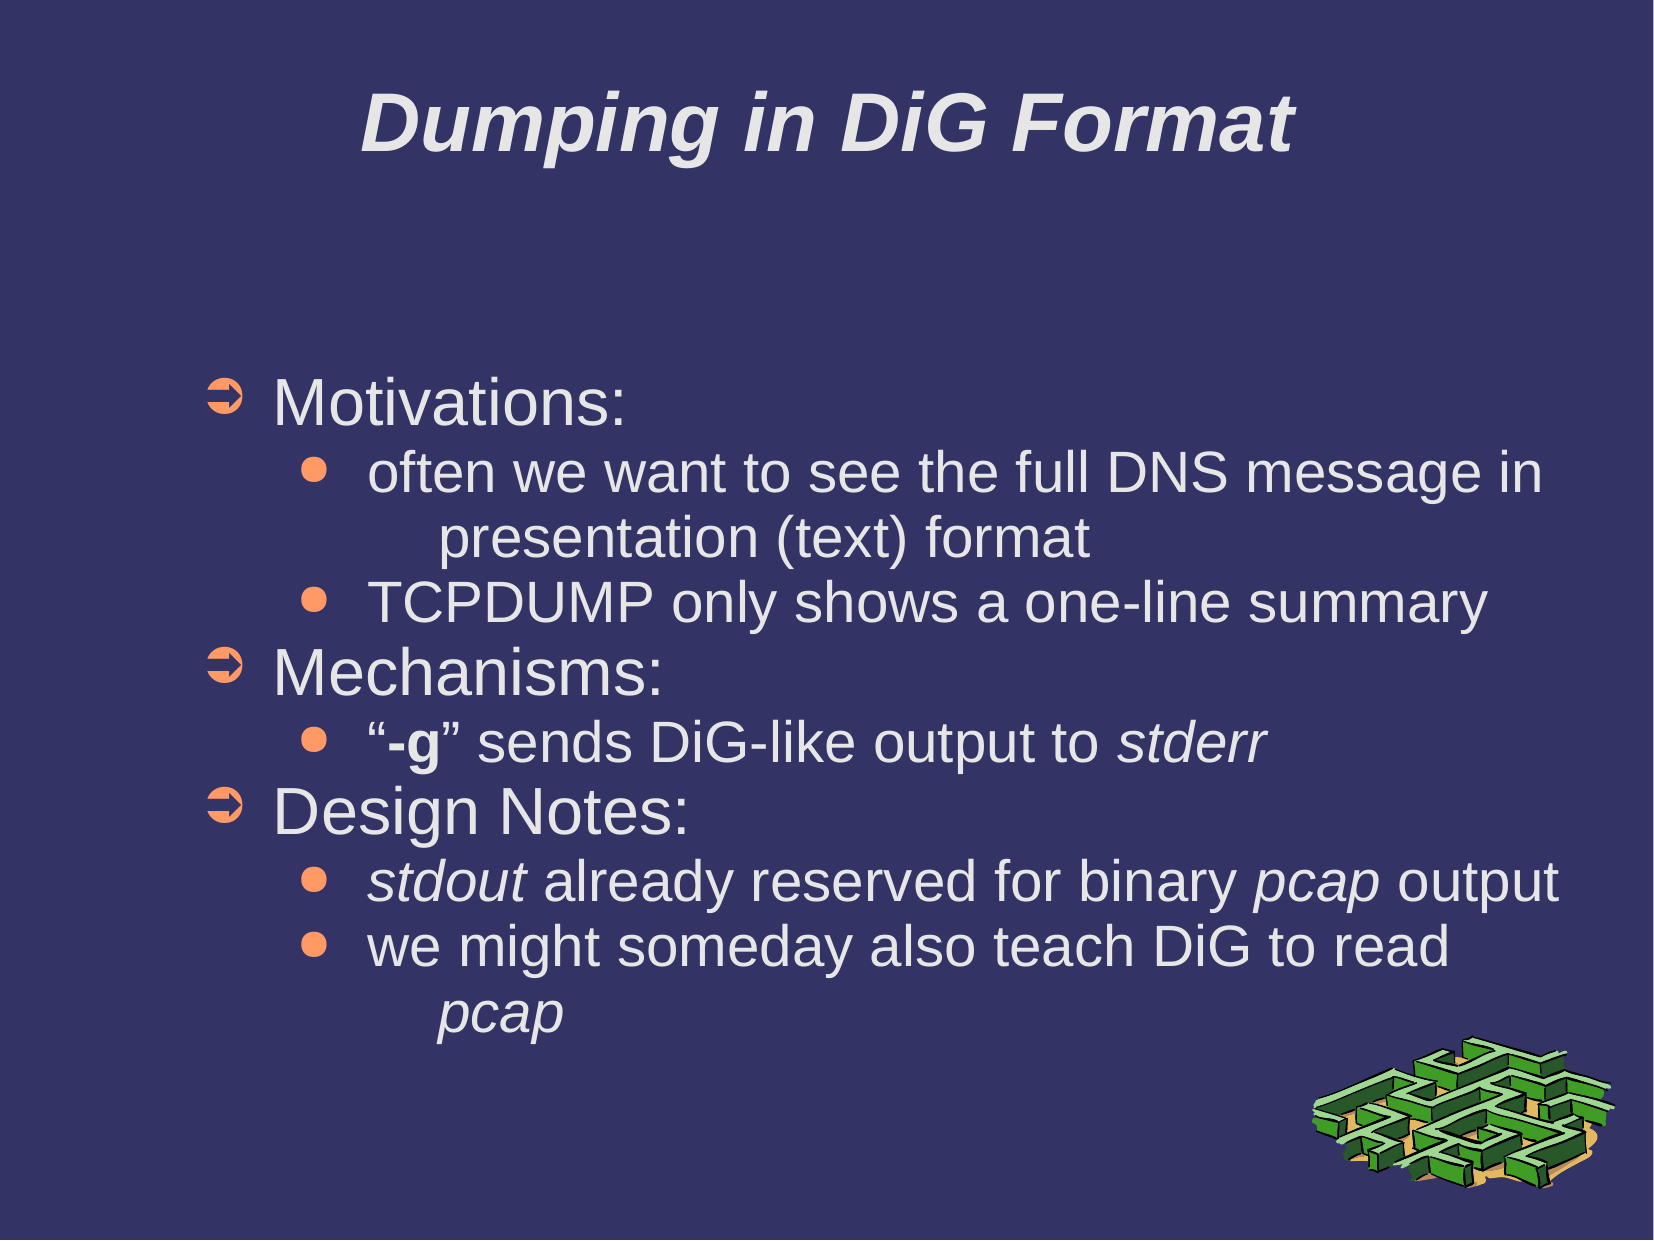

# Dumping in DiG Format
Motivations:
often we want to see the full DNS message in presentation (text) format
TCPDUMP only shows a one-line summary
Mechanisms:
“-g” sends DiG-like output to stderr
Design Notes:
stdout already reserved for binary pcap output
we might someday also teach DiG to read pcap